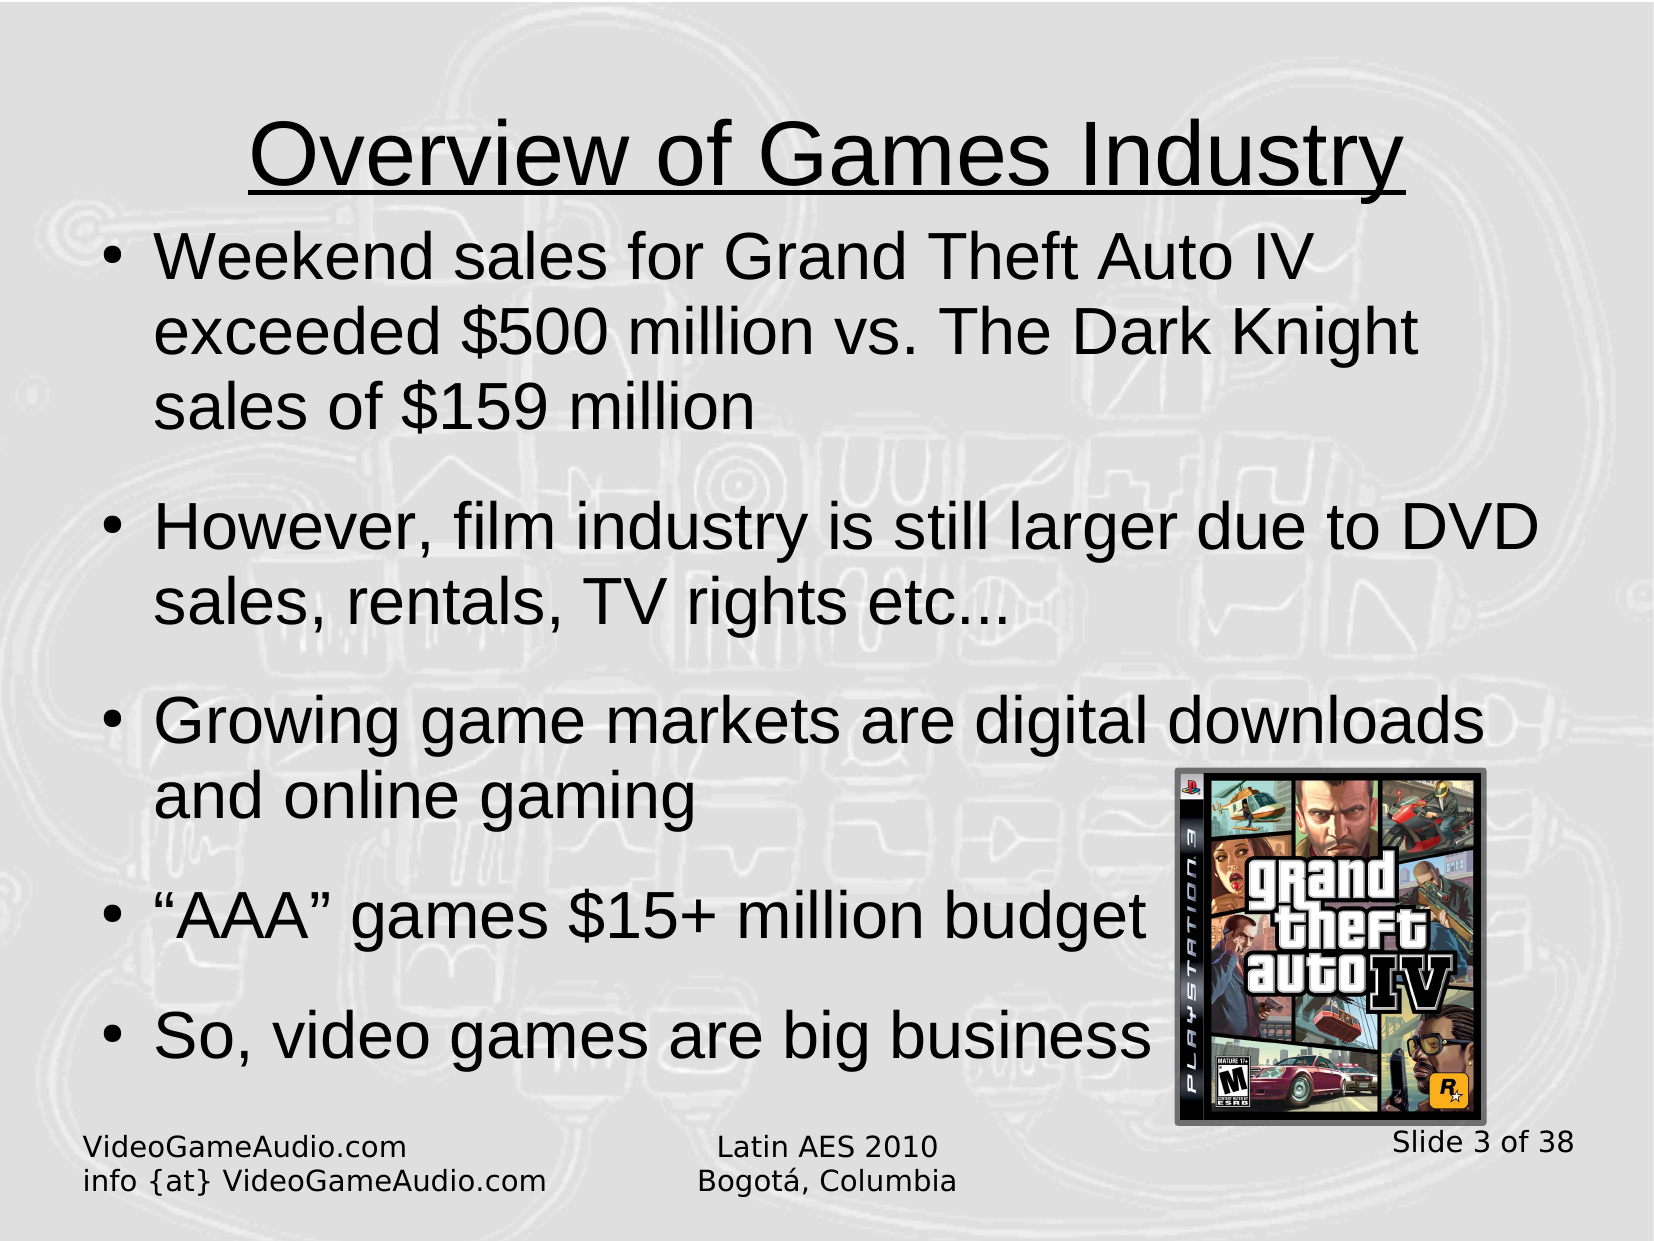

# Overview of Games Industry
Weekend sales for Grand Theft Auto IV exceeded $500 million vs. The Dark Knight sales of $159 million
However, film industry is still larger due to DVD sales, rentals, TV rights etc...
Growing game markets are digital downloads and online gaming
“AAA” games $15+ million budget
So, video games are big business
3